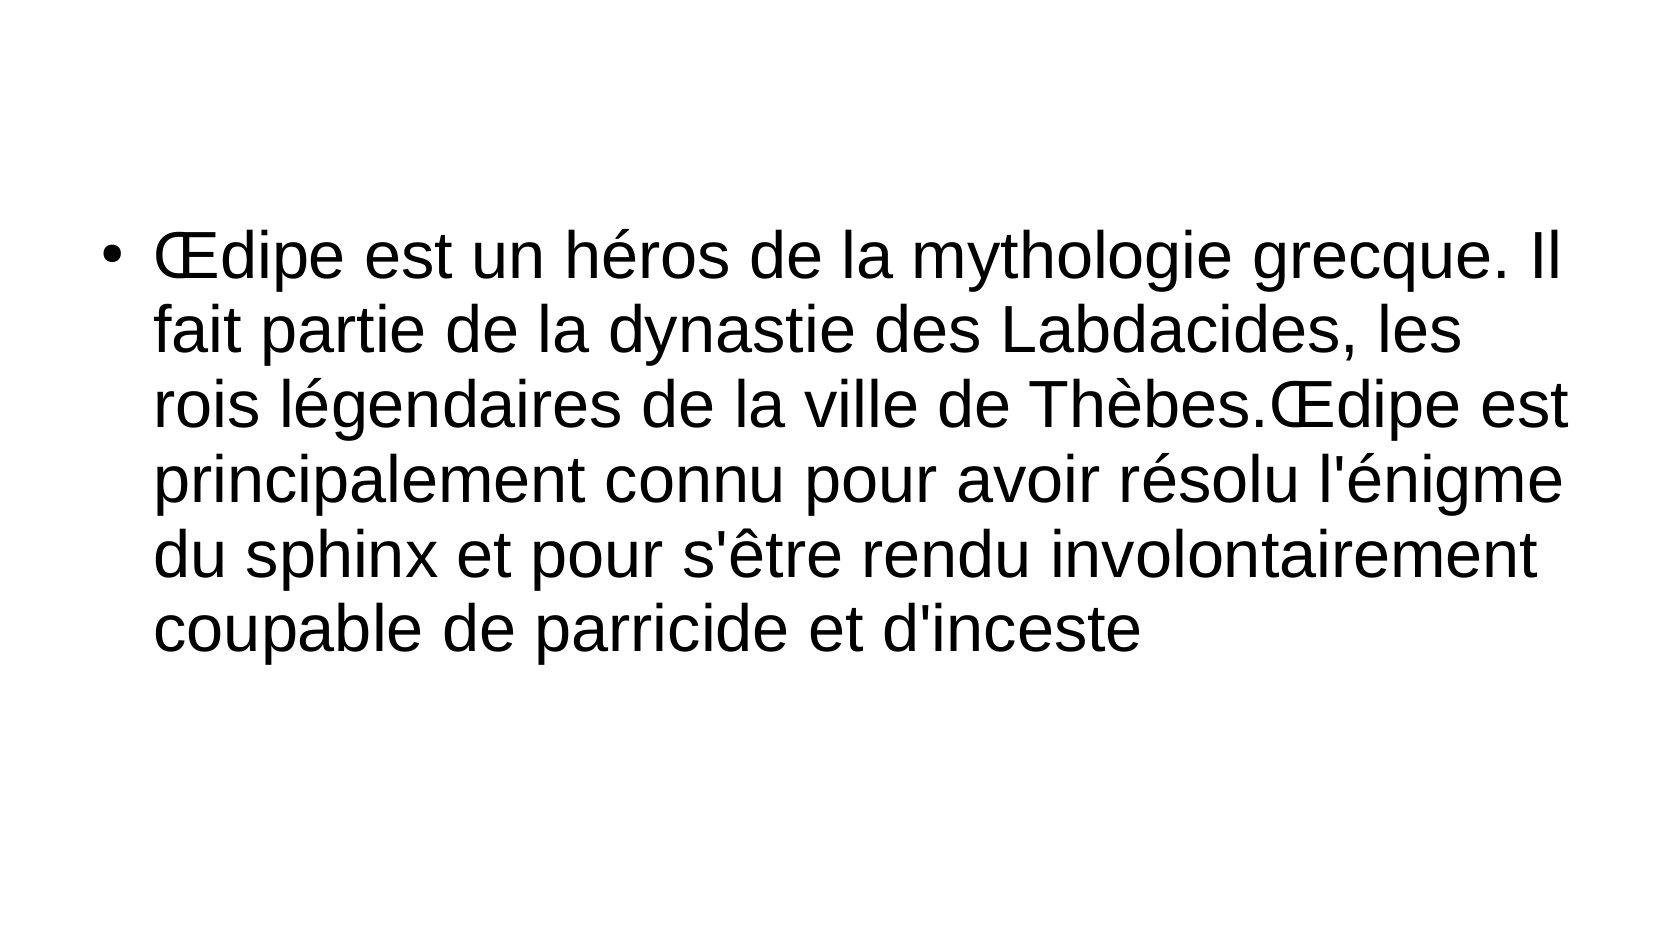

#
Œdipe est un héros de la mythologie grecque. Il fait partie de la dynastie des Labdacides, les rois légendaires de la ville de Thèbes.Œdipe est principalement connu pour avoir résolu l'énigme du sphinx et pour s'être rendu involontairement coupable de parricide et d'inceste